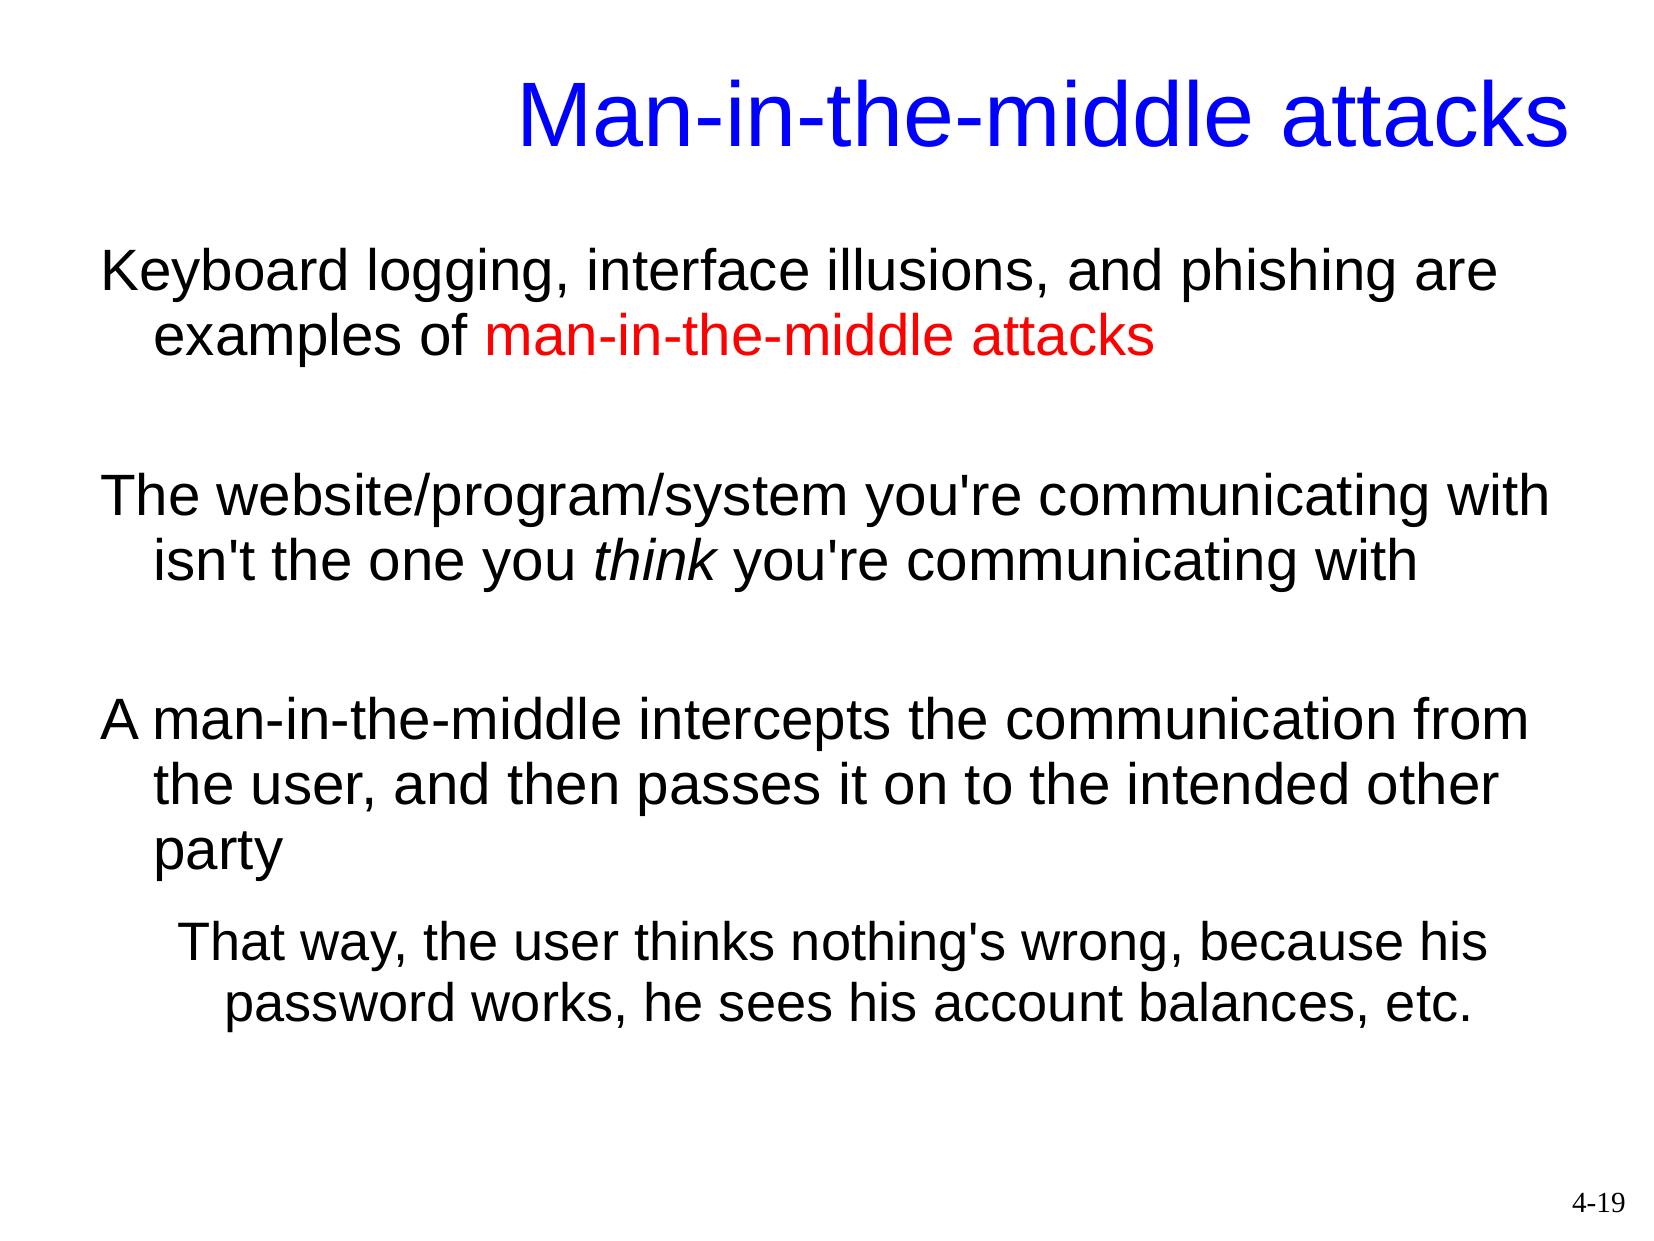

# Man-in-the-middle attacks
Keyboard logging, interface illusions, and phishing are examples of man-in-the-middle attacks
The website/program/system you're communicating with isn't the one you think you're communicating with
A man-in-the-middle intercepts the communication from the user, and then passes it on to the intended other party
That way, the user thinks nothing's wrong, because his password works, he sees his account balances, etc.